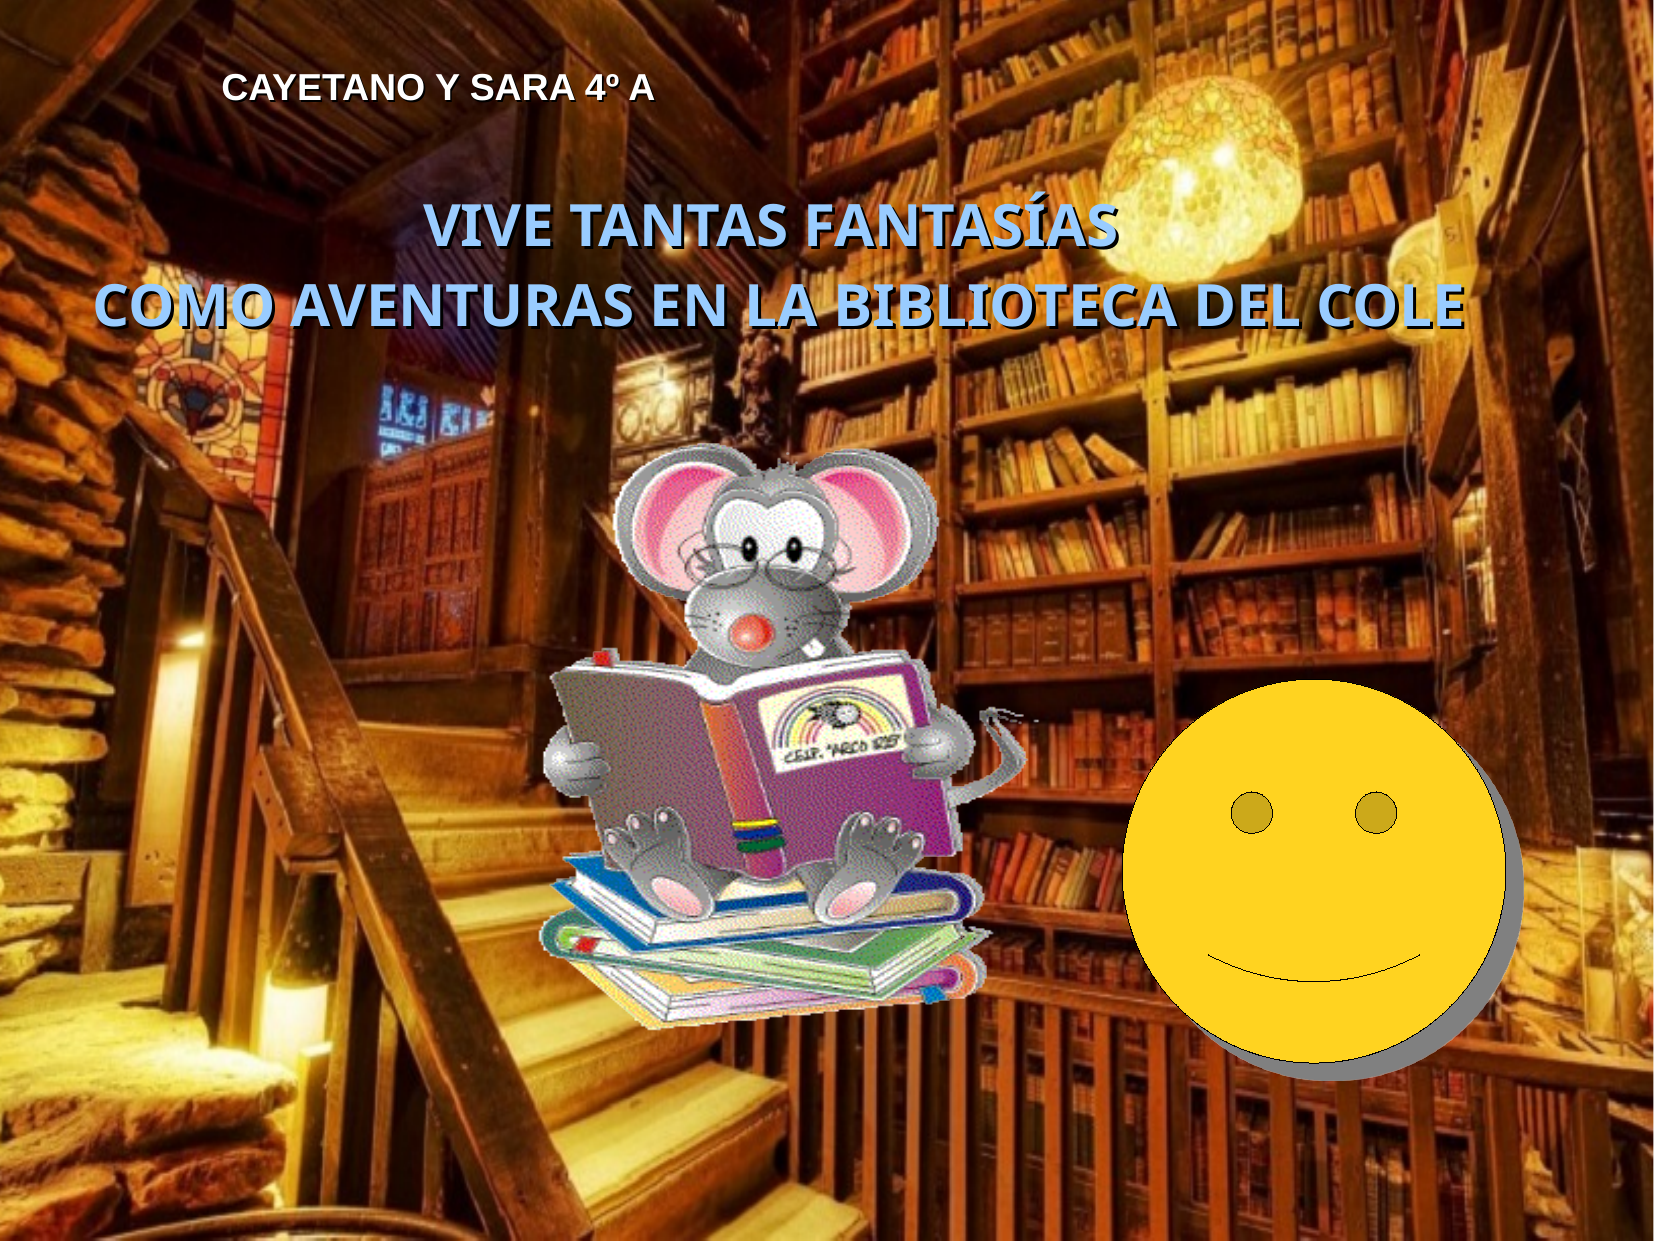

CAYETANO Y SARA 4º A
VIVE TANTAS FANTASÍAS
 COMO AVENTURAS EN LA BIBLIOTECA DEL COLE